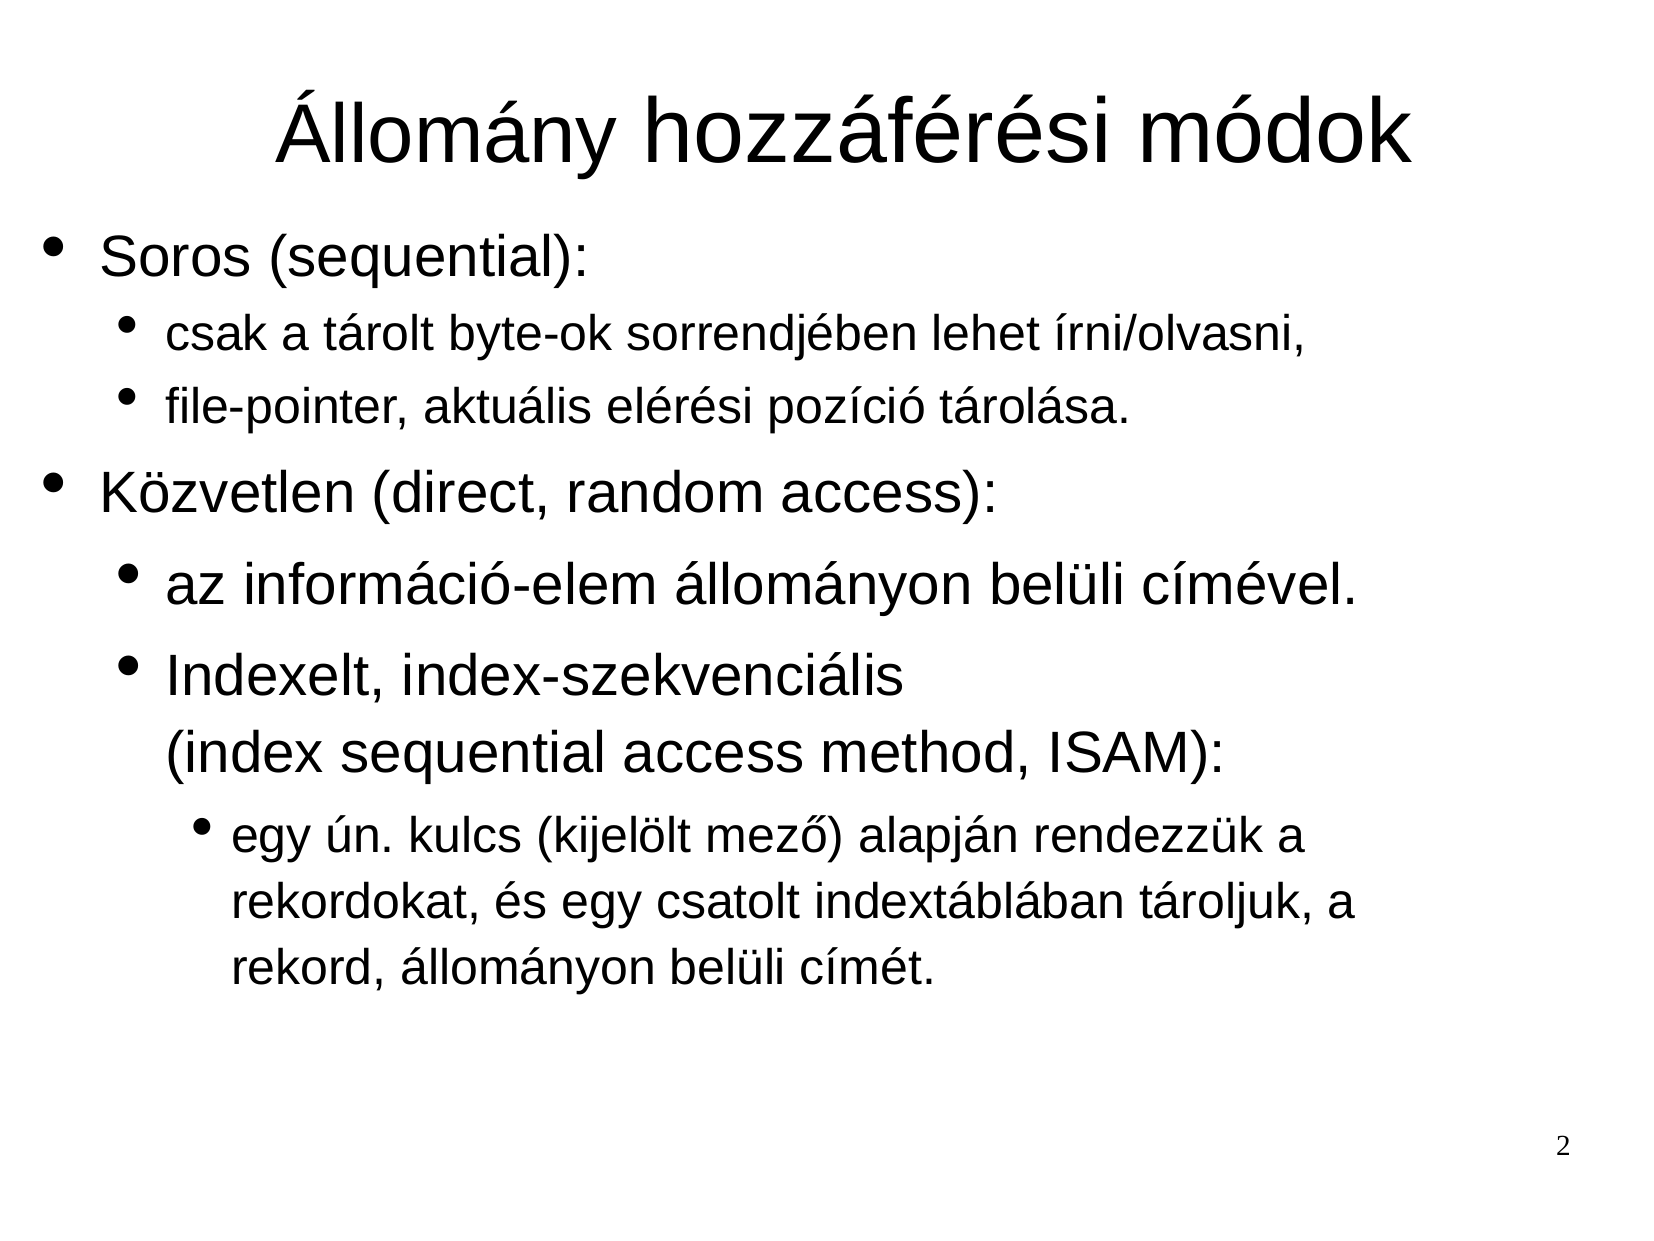

# Állomány hozzáférési módok
Soros (sequential):
csak a tárolt byte-ok sorrendjében lehet írni/olvasni,
file-pointer, aktuális elérési pozíció tárolása.
Közvetlen (direct, random access):
az információ-elem állományon belüli címével.
Indexelt, index-szekvenciális
(index sequential access method, ISAM):
egy ún. kulcs (kijelölt mező) alapján rendezzük a rekordokat, és egy csatolt indextáblában tároljuk, a rekord, állományon belüli címét.
2